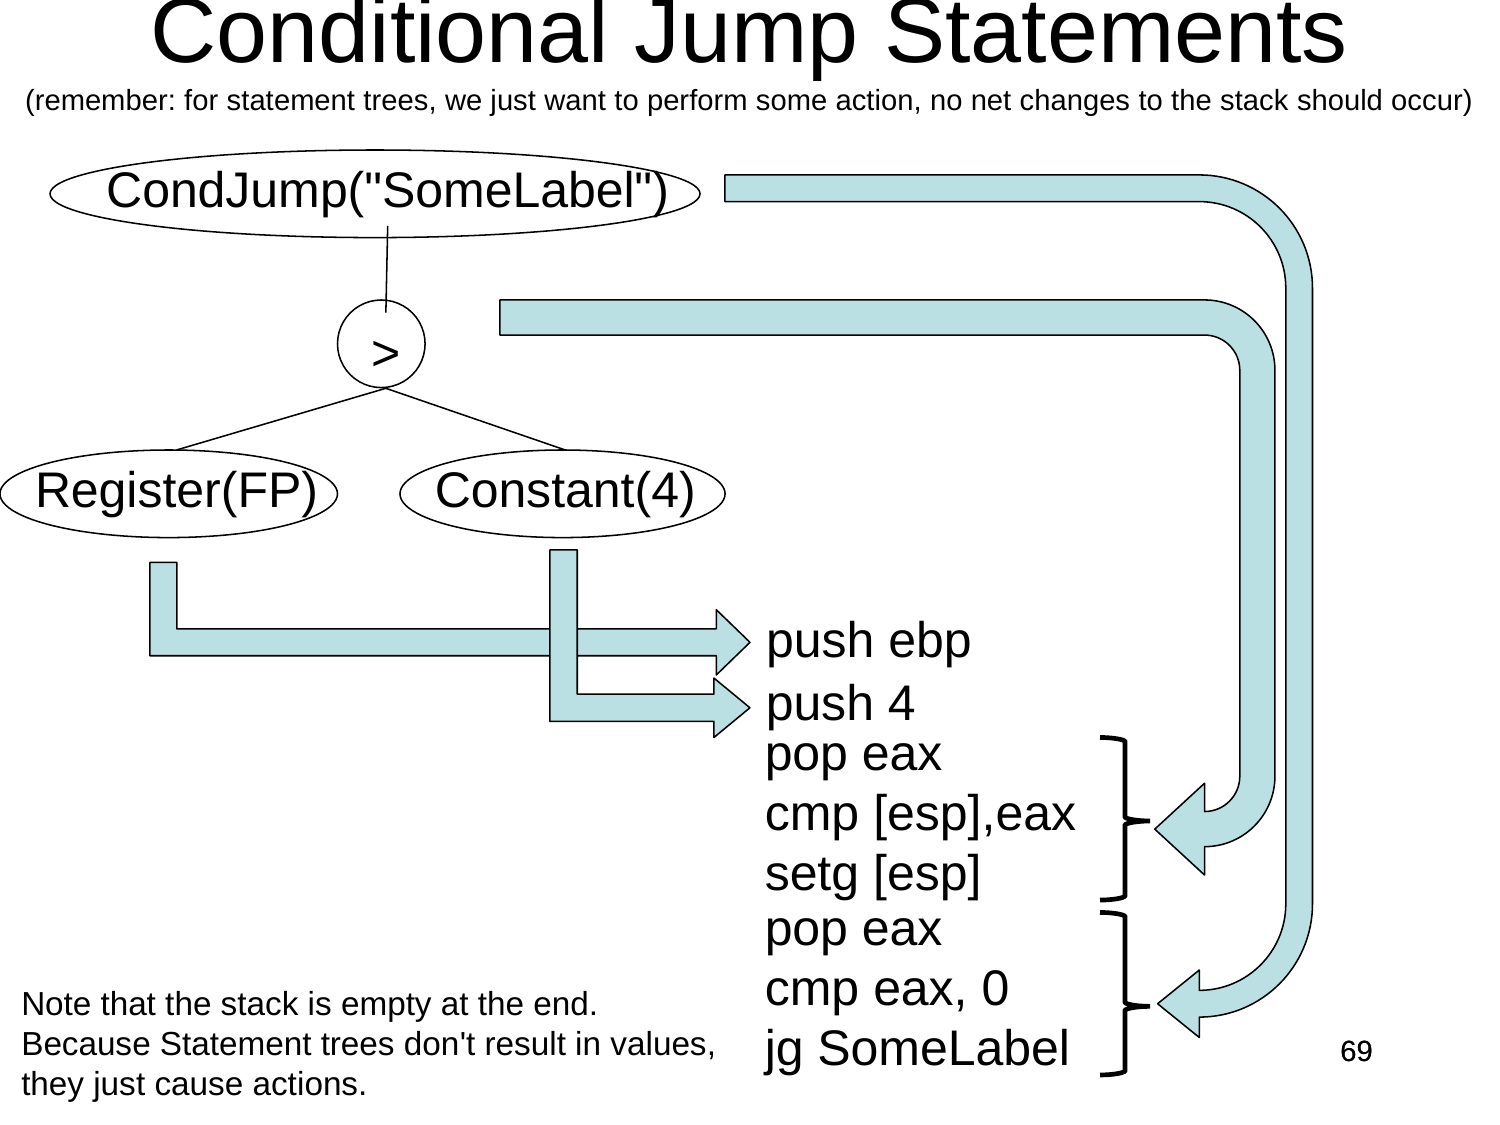

# Conditional Jump Statements (remember: for statement trees, we just want to perform some action, no net changes to the stack should occur)
CondJump("SomeLabel")
>
Register(FP)
Constant(4)
push ebp
push 4
pop eax
cmp [esp],eax
setg [esp]
pop eax
cmp eax, 0
jg SomeLabel
Note that the stack is empty at the end. Because Statement trees don't result in values, they just cause actions.